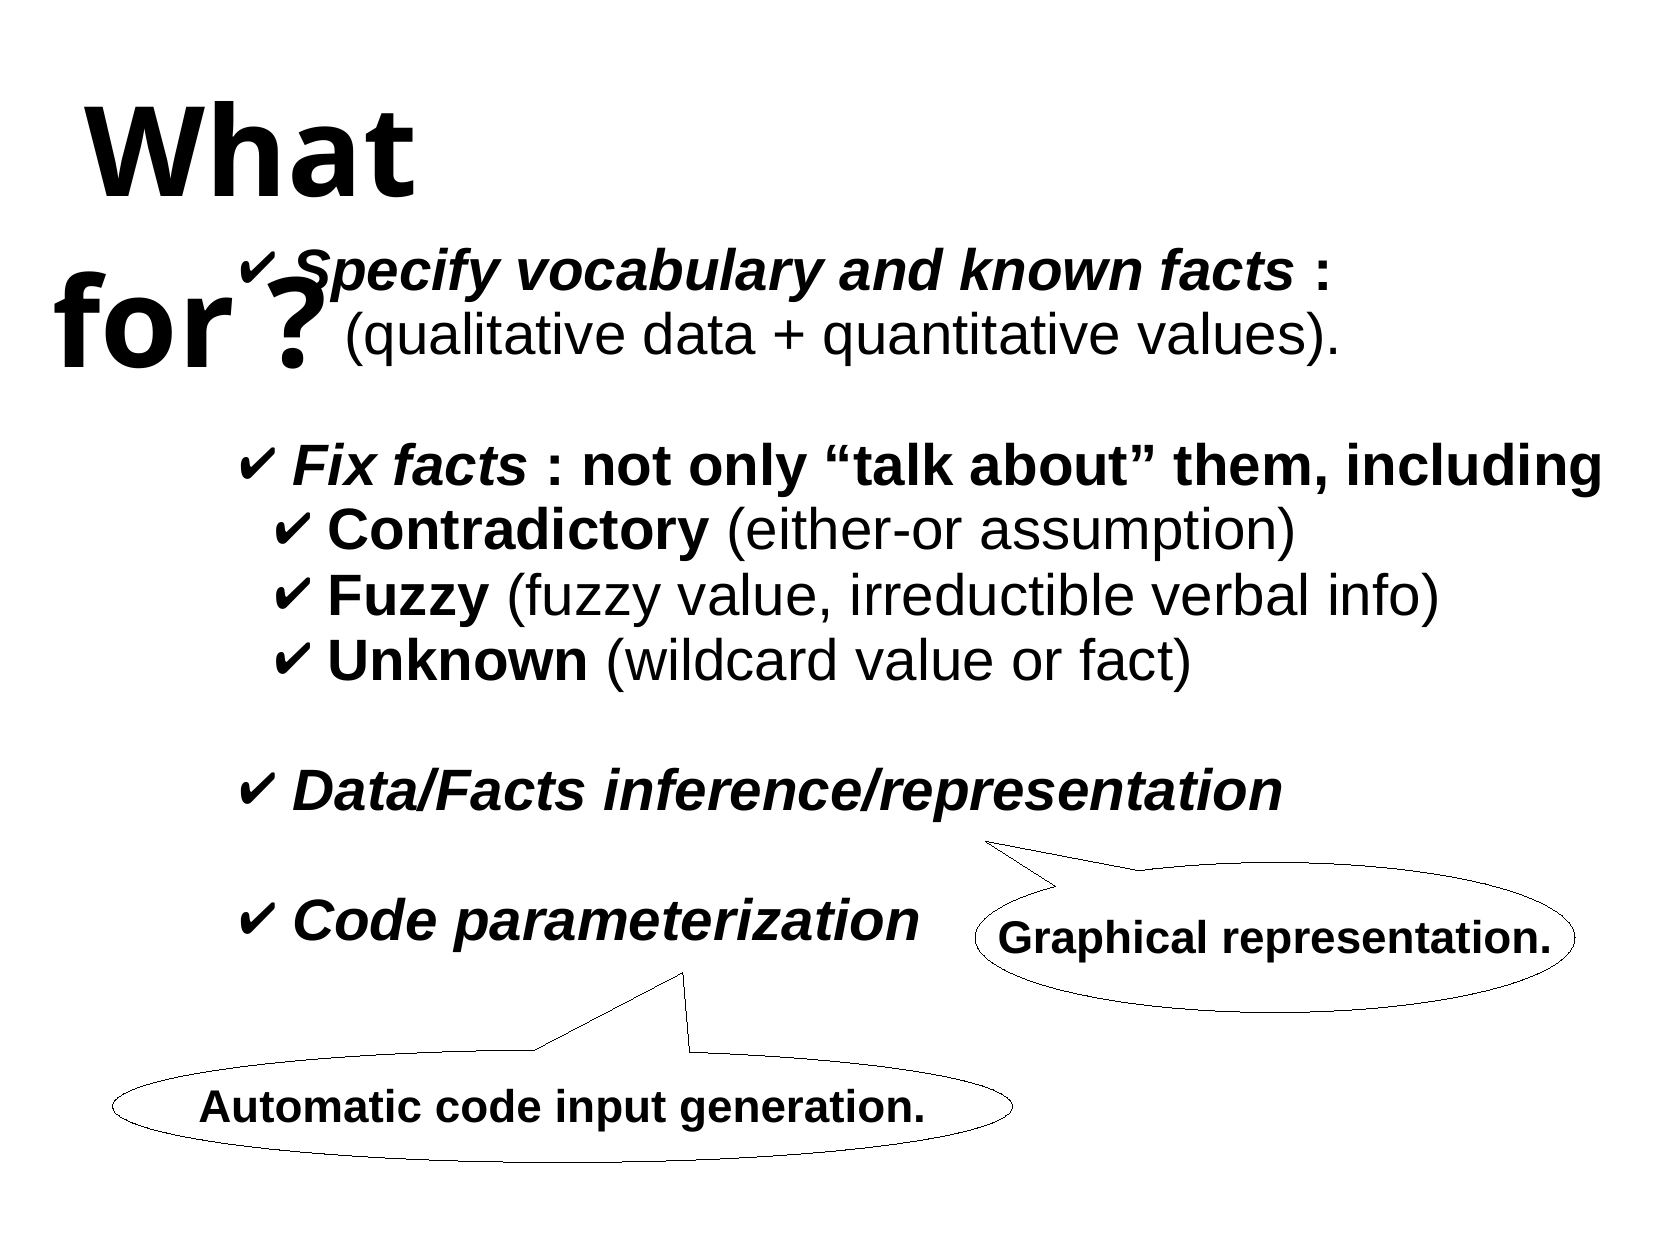

What for ?
 Specify vocabulary and known facts :
 (qualitative data + quantitative values).
 Fix facts : not only “talk about” them, including
 Contradictory (either-or assumption)
 Fuzzy (fuzzy value, irreductible verbal info)
 Unknown (wildcard value or fact)
 Data/Facts inference/representation
 Code parameterization
Graphical representation.
Automatic code input generation.